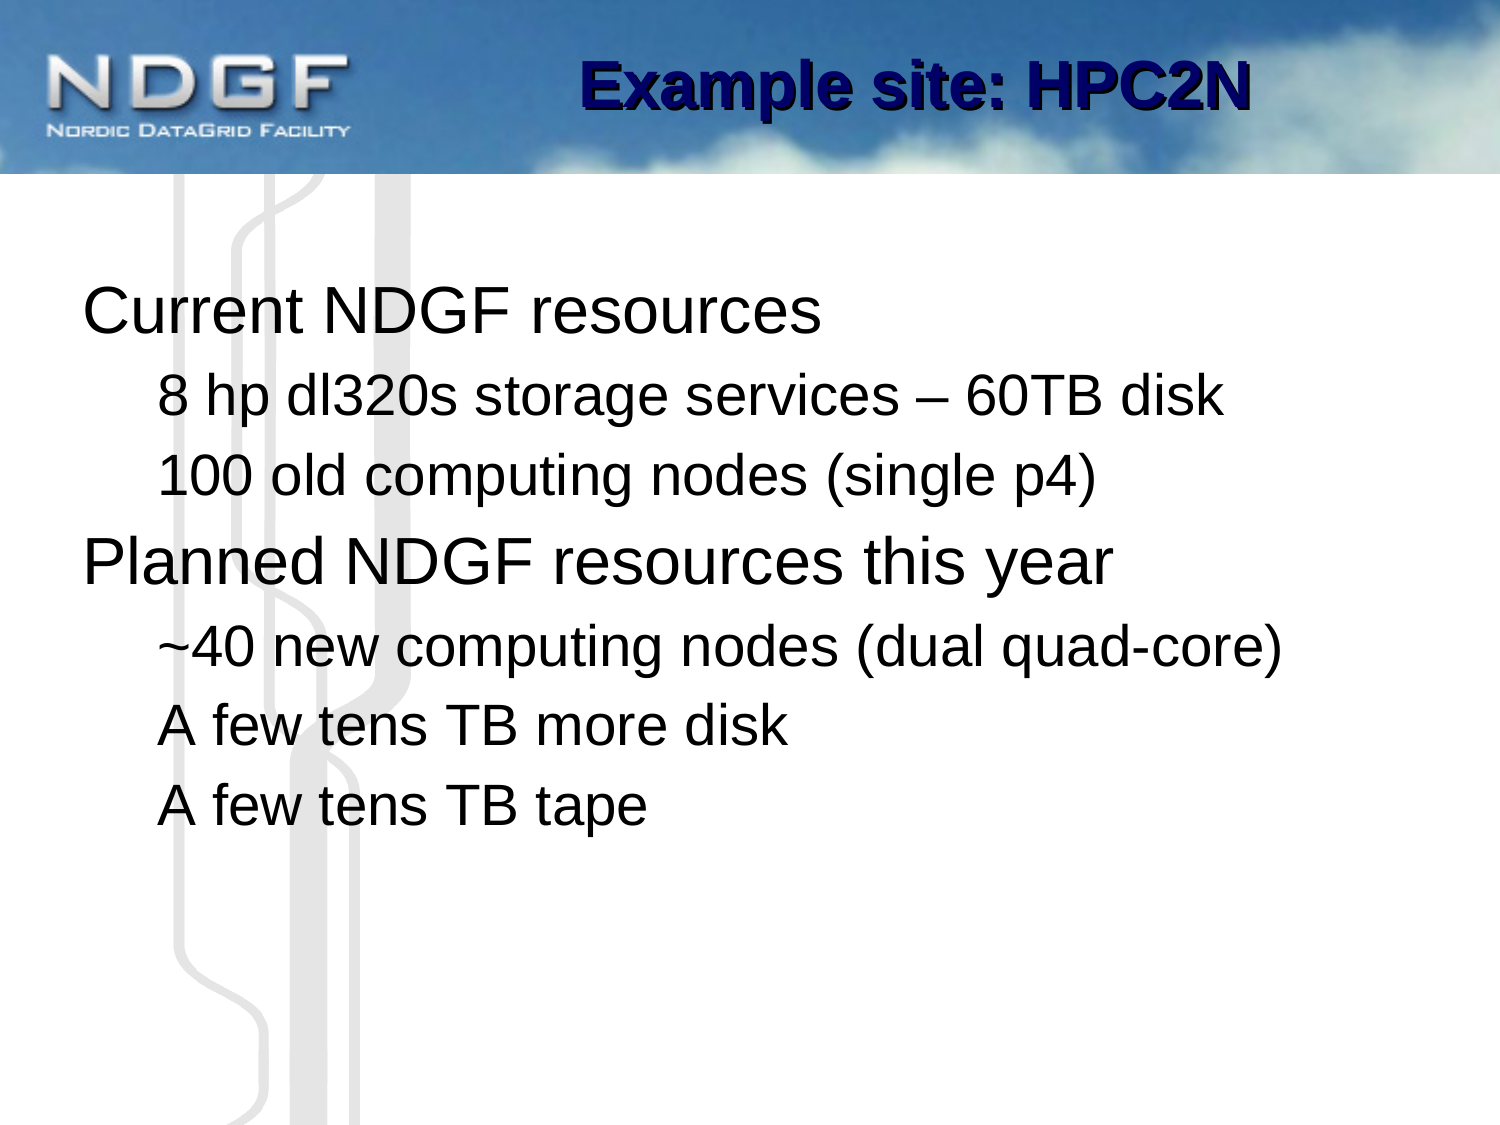

# Example site: HPC2N
Current NDGF resources
8 hp dl320s storage services – 60TB disk
100 old computing nodes (single p4)
Planned NDGF resources this year
~40 new computing nodes (dual quad-core)
A few tens TB more disk
A few tens TB tape